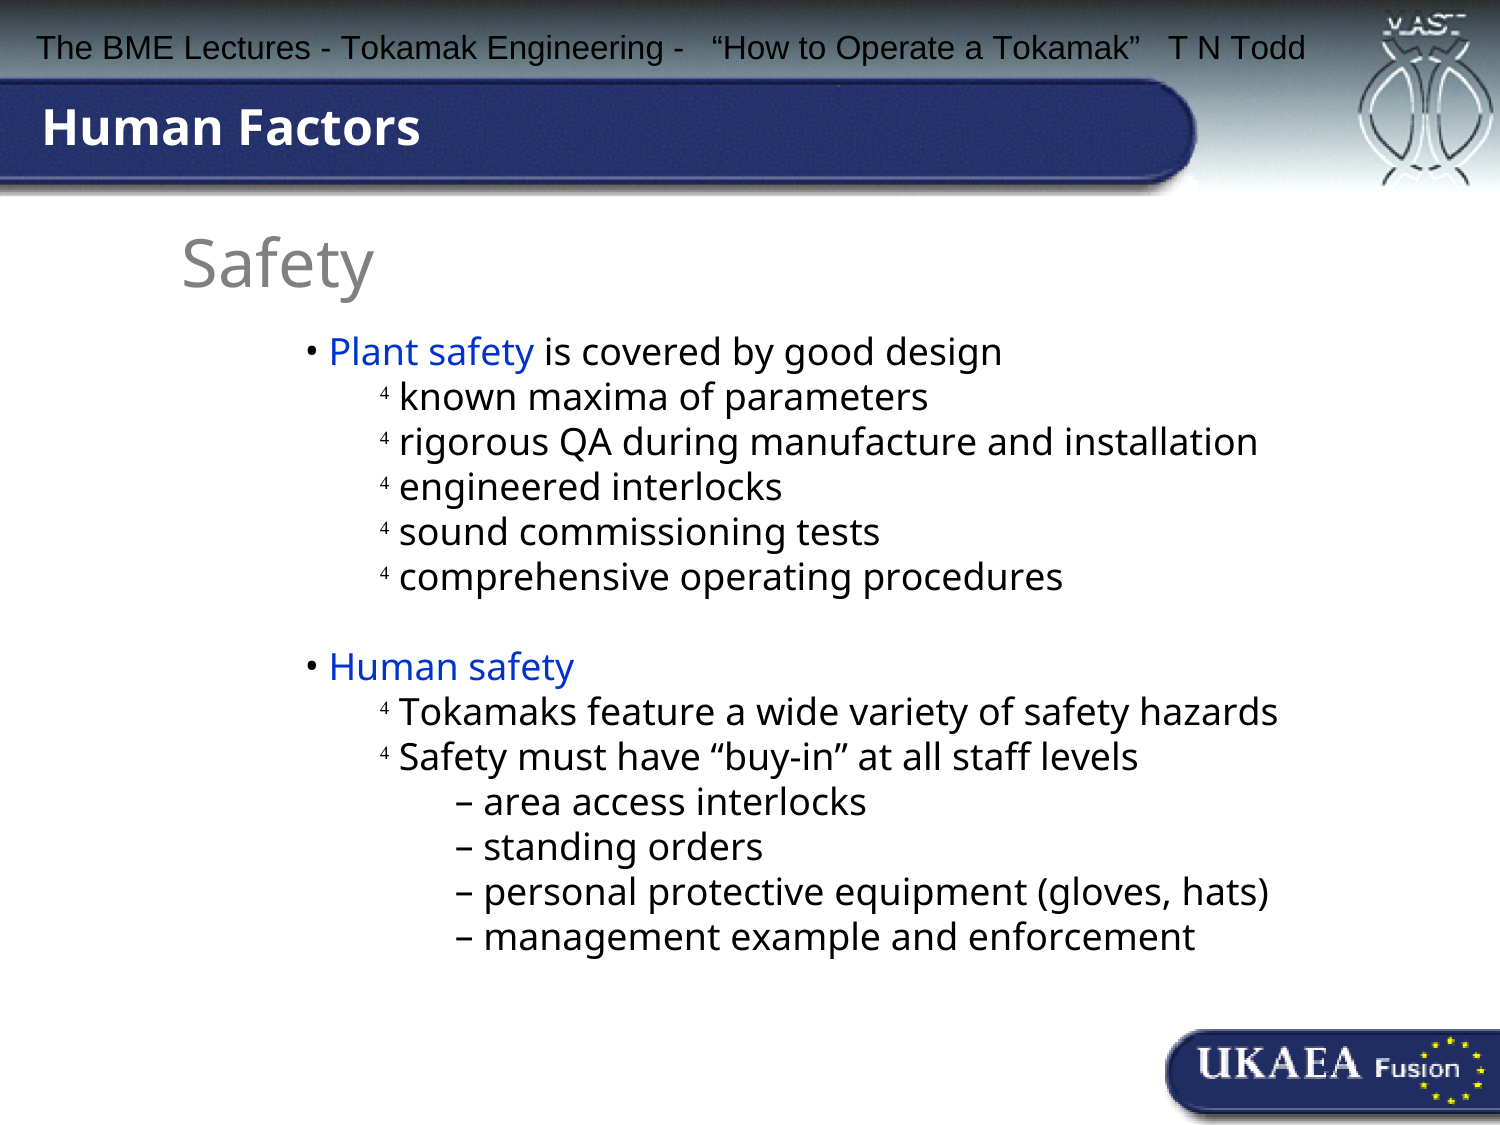

Human Factors
The BME Lectures - Tokamak Engineering - “How to Operate a Tokamak” T N Todd
Safety
 Plant safety is covered by good design
 known maxima of parameters
 rigorous QA during manufacture and installation
 engineered interlocks
 sound commissioning tests
 comprehensive operating procedures
 Human safety
 Tokamaks feature a wide variety of safety hazards
 Safety must have “buy-in” at all staff levels
 area access interlocks
 standing orders
 personal protective equipment (gloves, hats)
 management example and enforcement